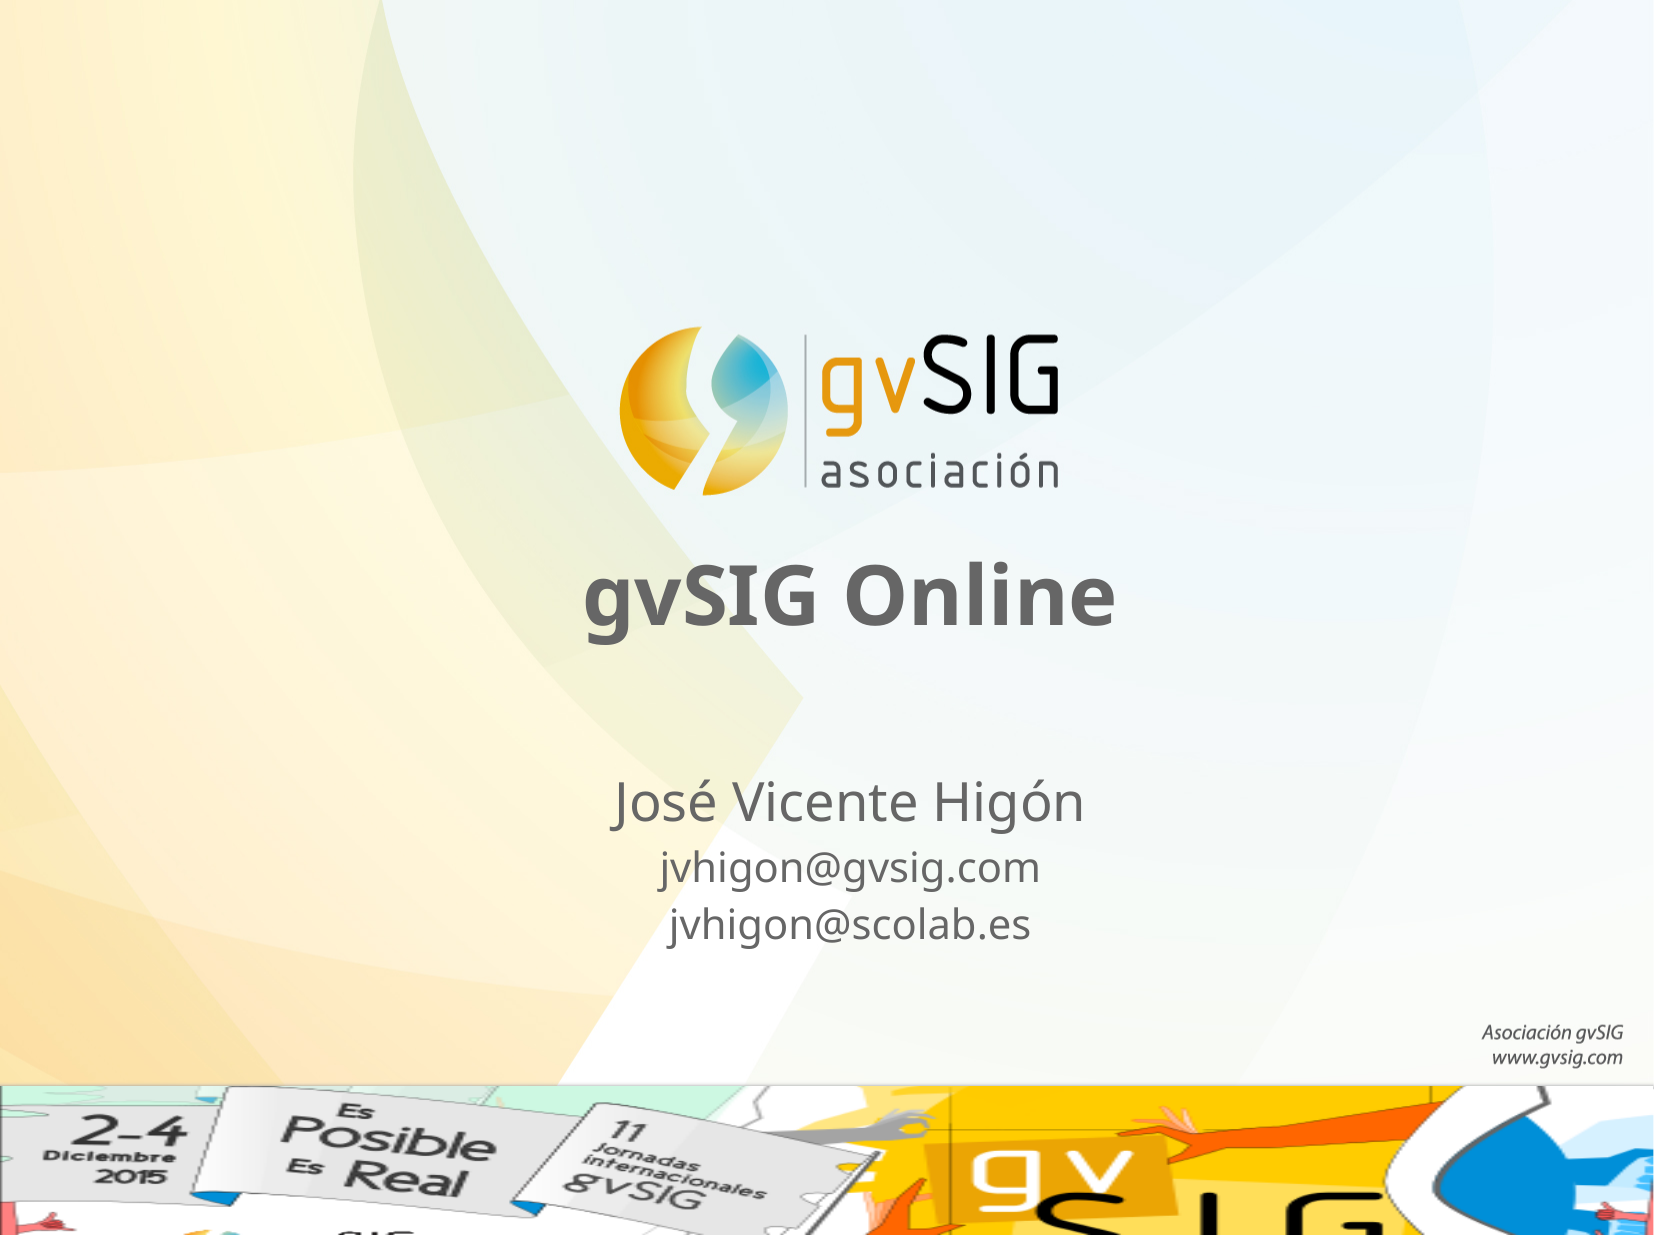

# gvSIG Online José Vicente Higón jvhigon@gvsig.com jvhigon@scolab.es